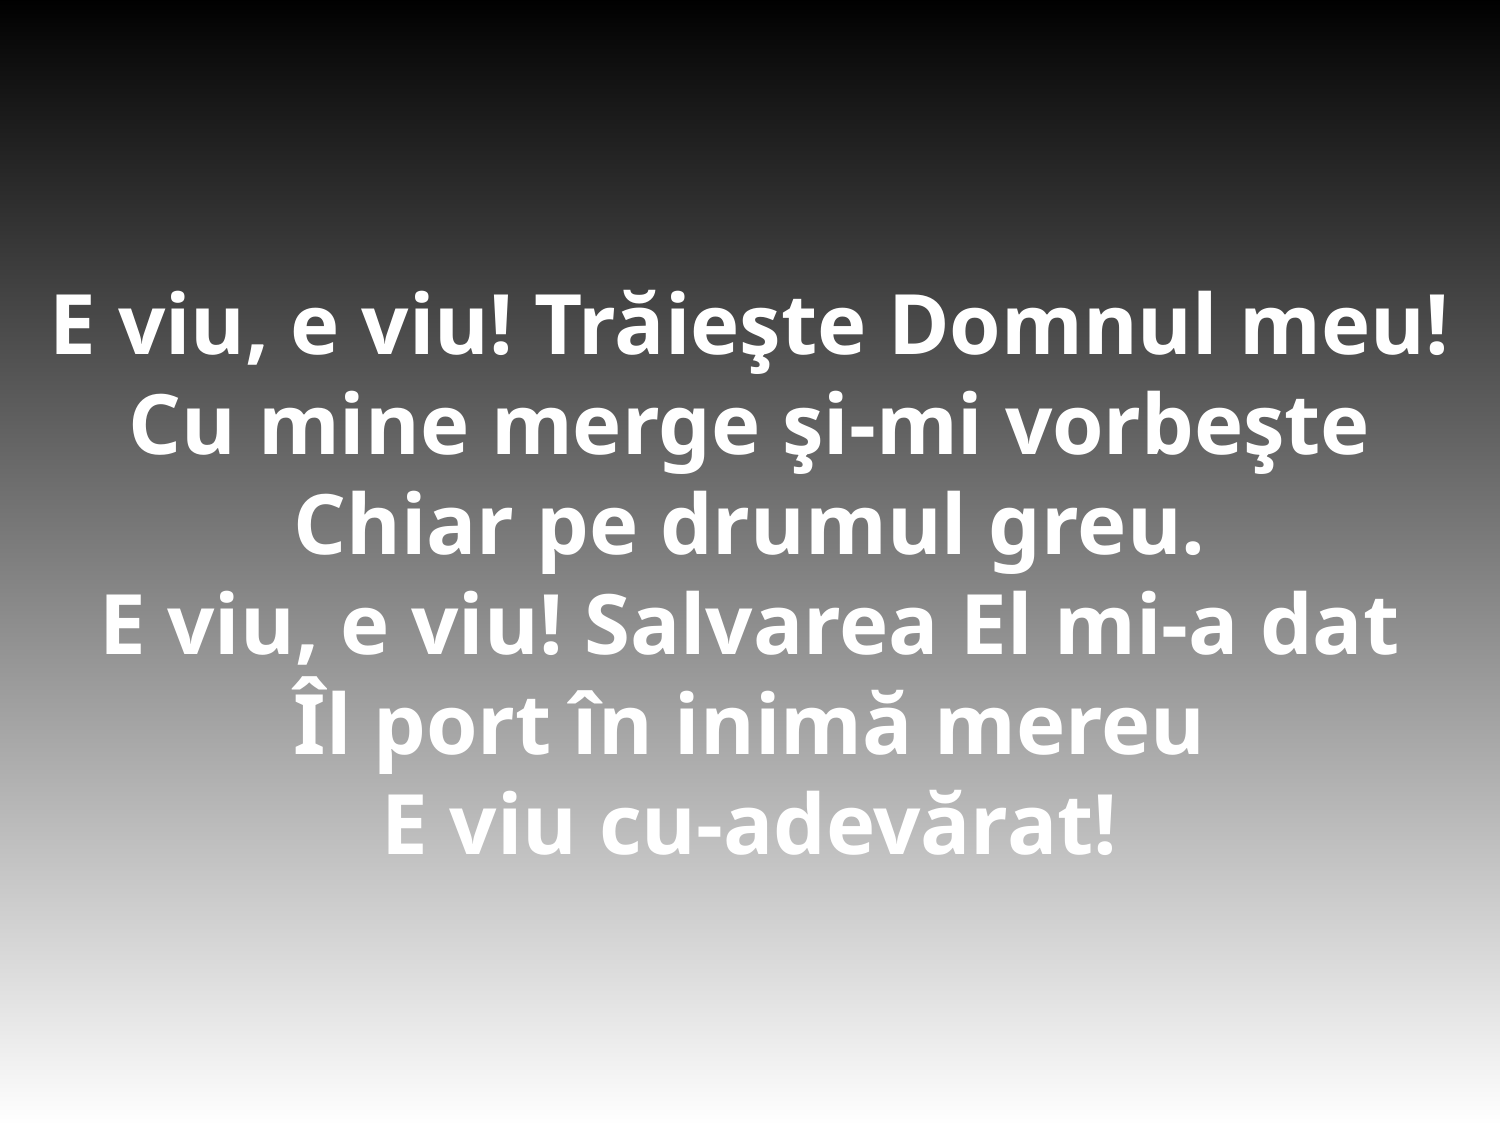

# E viu, e viu! Trăieşte Domnul meu! Cu mine merge şi-mi vorbeşte Chiar pe drumul greu. E viu, e viu! Salvarea El mi-a dat Îl port în inimă mereu E viu cu-adevărat!